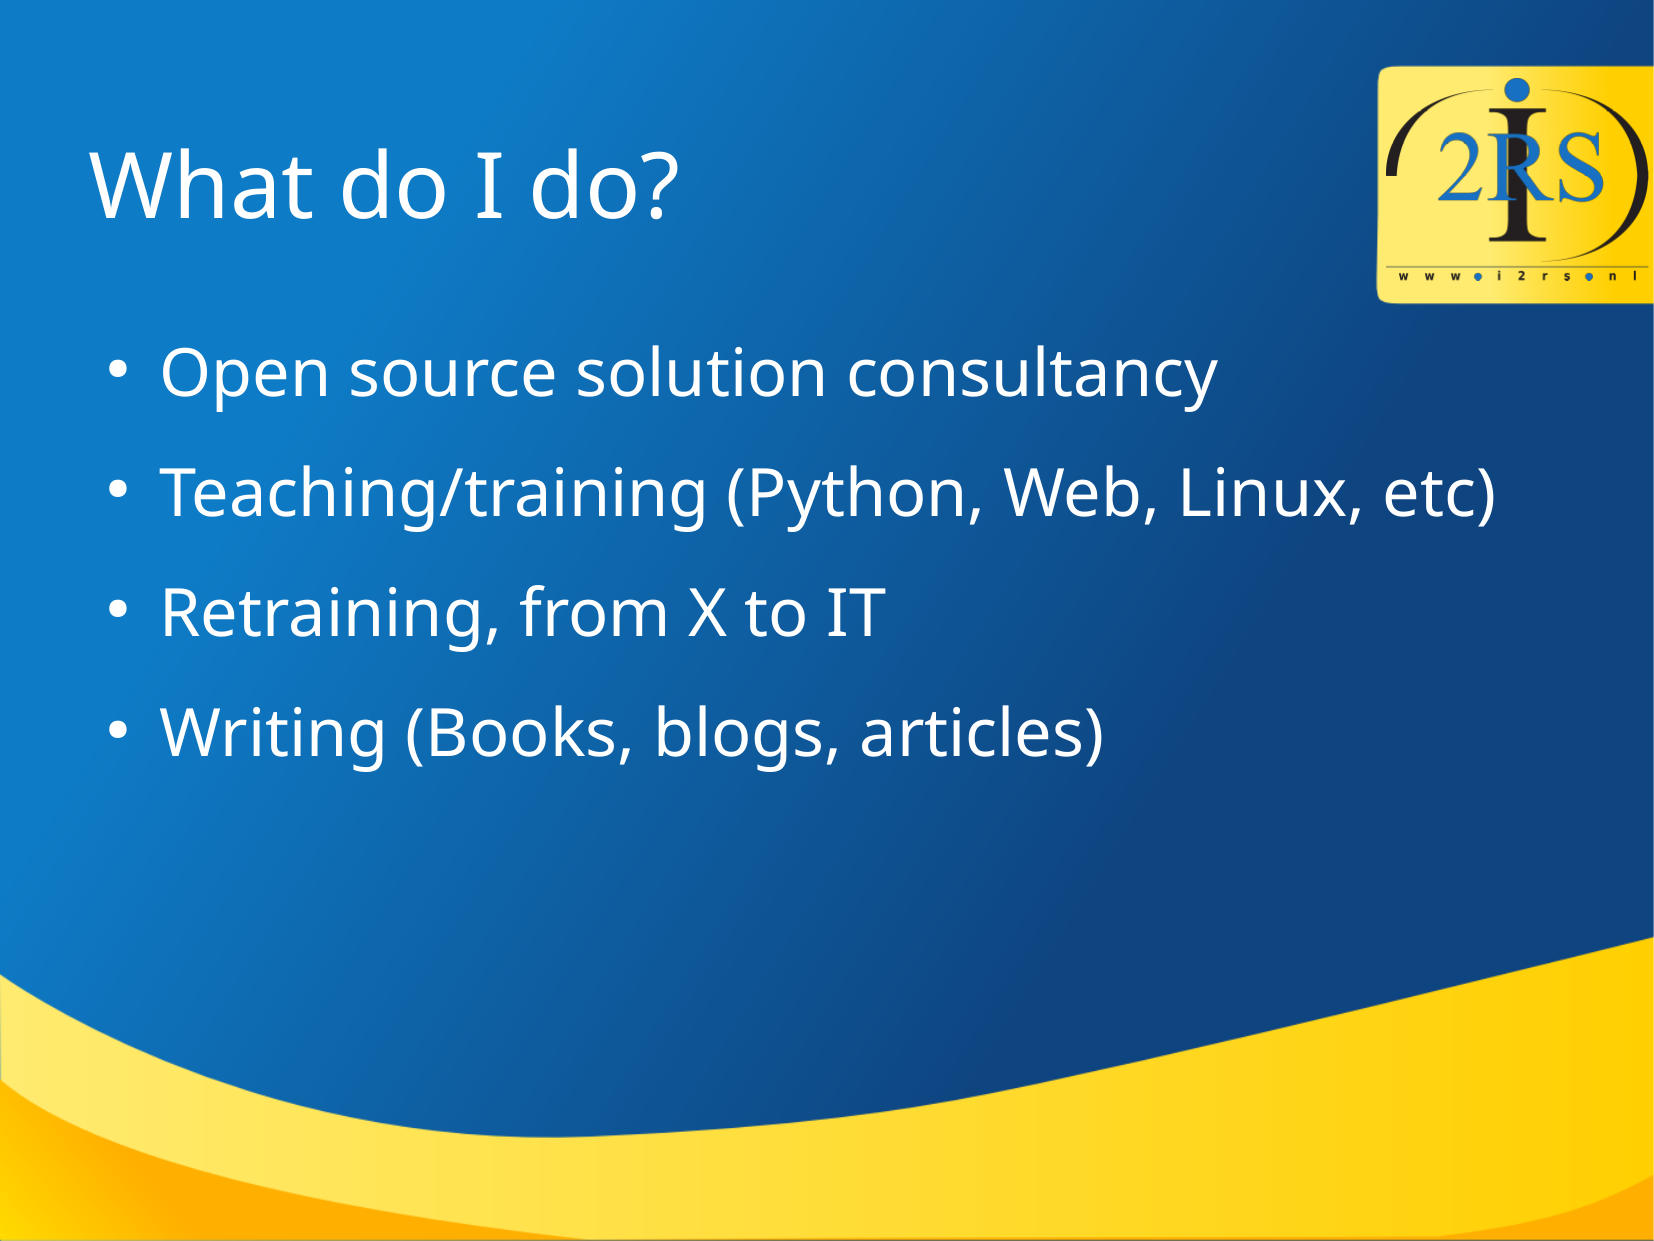

# What do I do?
Open source solution consultancy
Teaching/training (Python, Web, Linux, etc)
Retraining, from X to IT
Writing (Books, blogs, articles)